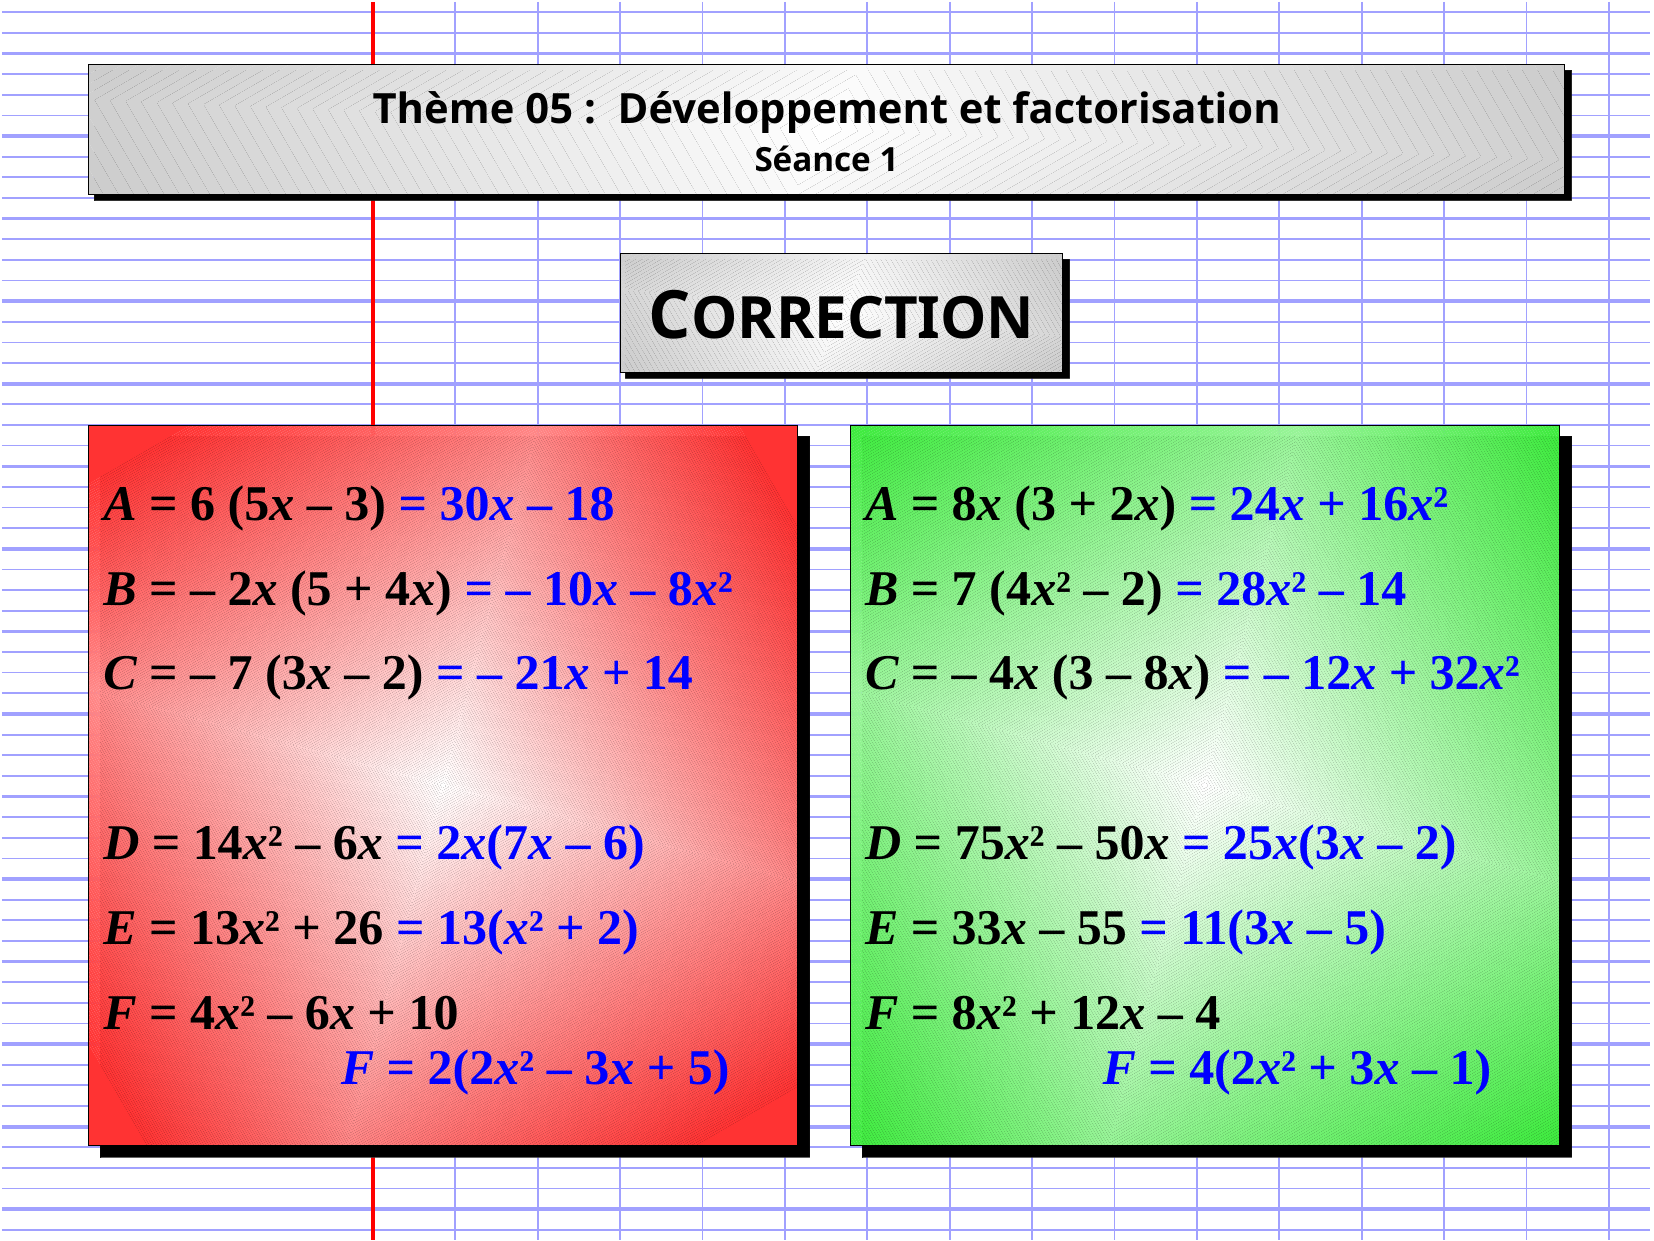

Thème 05 : Développement et factorisation
Séance 1
CORRECTION
A = 6 (5x – 3) = 30x – 18
B = – 2x (5 + 4x) = – 10x – 8x²
C = – 7 (3x – 2) = – 21x + 14
D = 14x² – 6x = 2x(7x – 6)
E = 13x² + 26 = 13(x² + 2)
F = 4x² – 6x + 10
 F = 2(2x² – 3x + 5)
A = 8x (3 + 2x) = 24x + 16x²
B = 7 (4x² – 2) = 28x² – 14
C = – 4x (3 – 8x) = – 12x + 32x²
D = 75x² – 50x = 25x(3x – 2)
E = 33x – 55 = 11(3x – 5)
F = 8x² + 12x – 4
 F = 4(2x² + 3x – 1)